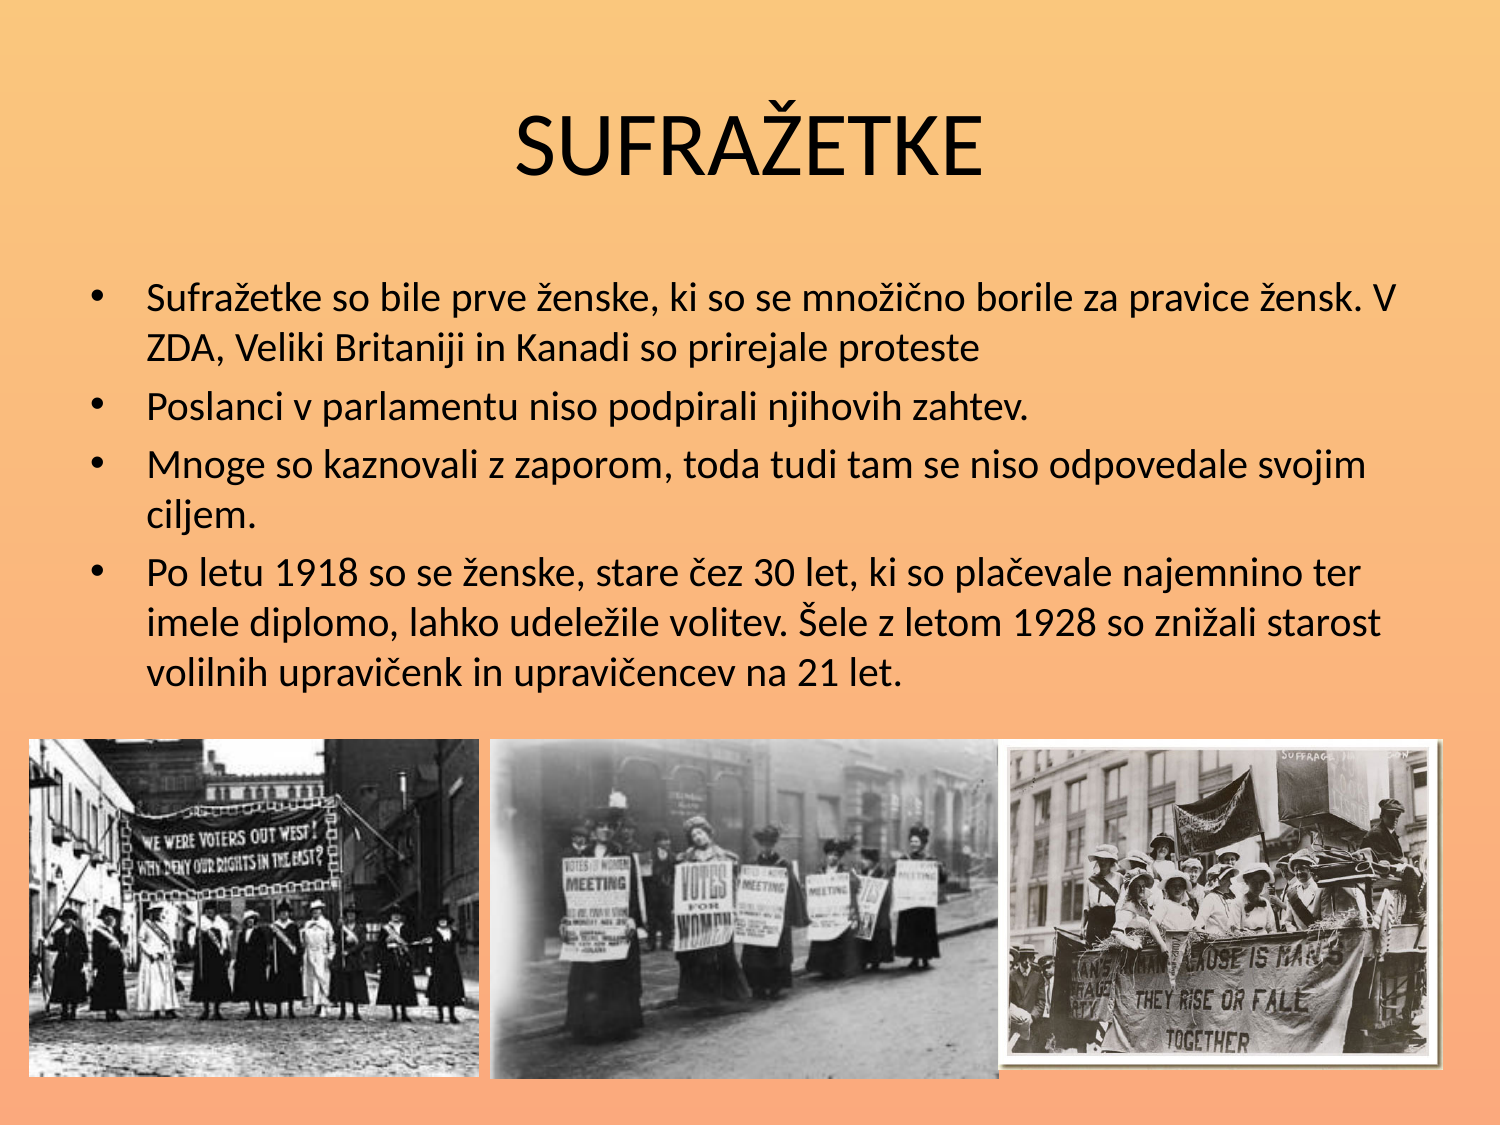

# SUFRAŽETKE
Sufražetke so bile prve ženske, ki so se množično borile za pravice žensk. V ZDA, Veliki Britaniji in Kanadi so prirejale proteste
Poslanci v parlamentu niso podpirali njihovih zahtev.
Mnoge so kaznovali z zaporom, toda tudi tam se niso odpovedale svojim ciljem.
Po letu 1918 so se ženske, stare čez 30 let, ki so plačevale najemnino ter imele diplomo, lahko udeležile volitev. Šele z letom 1928 so znižali starost volilnih upravičenk in upravičencev na 21 let.